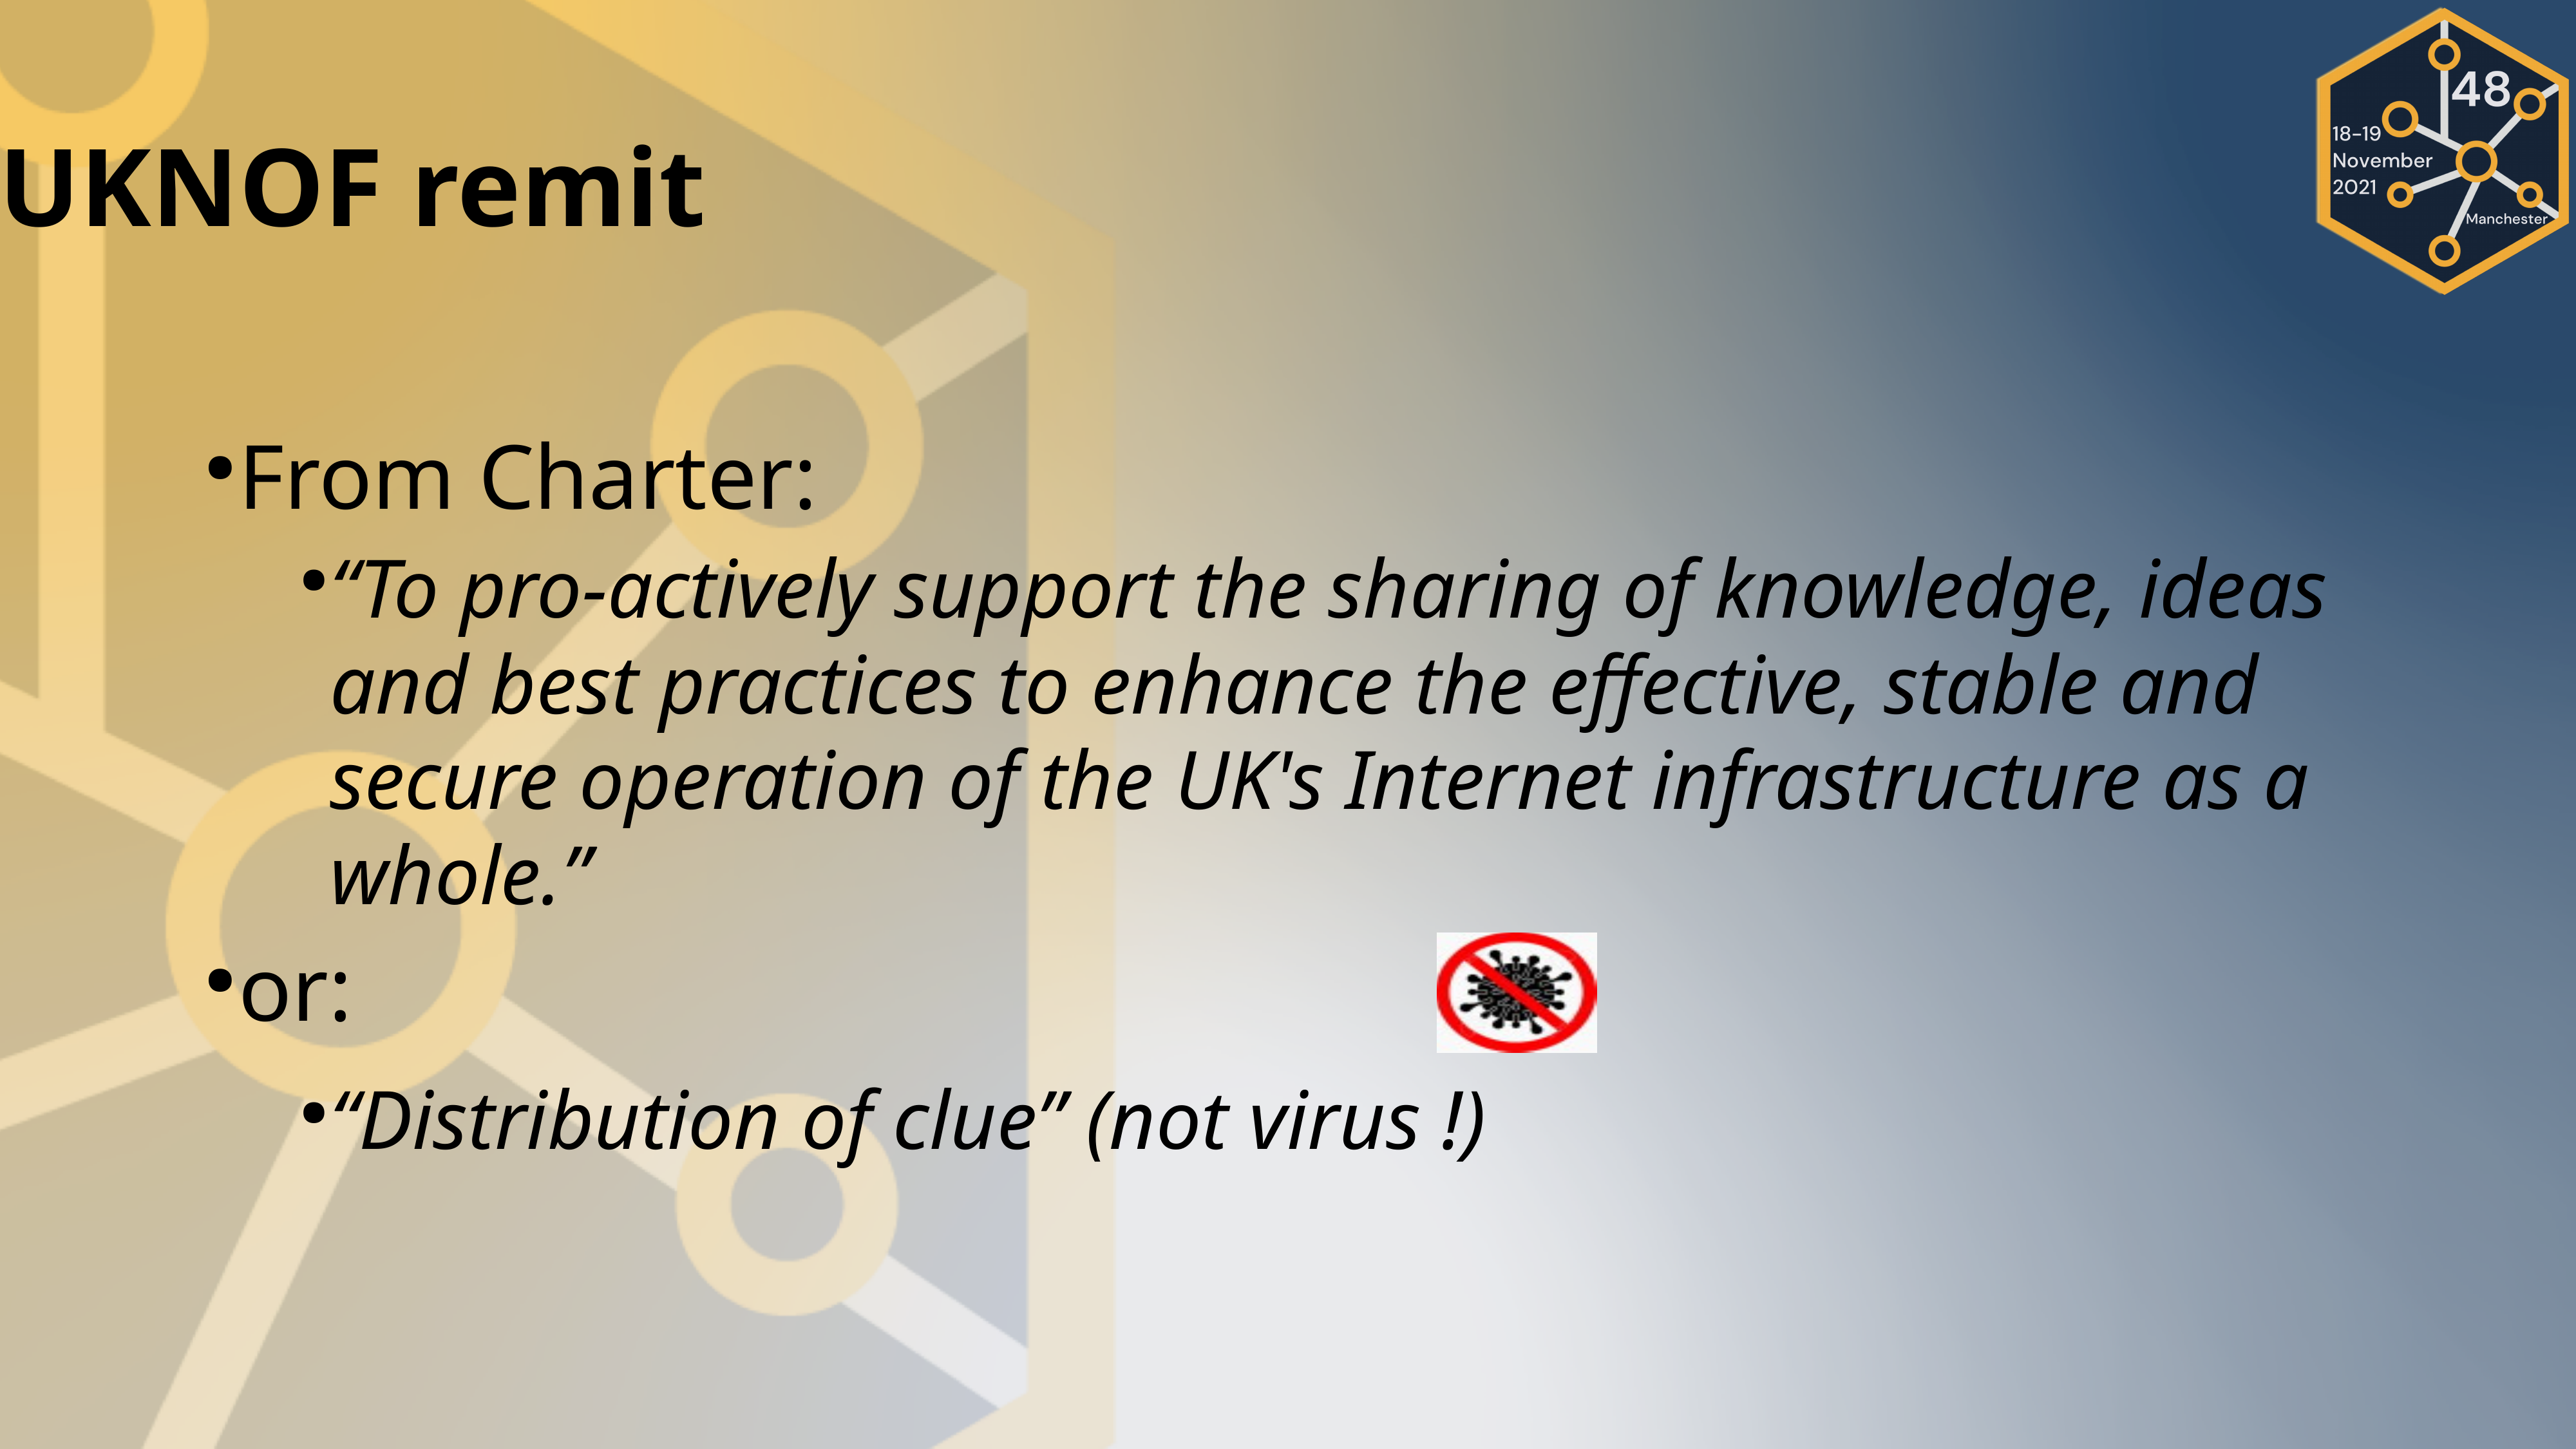

# UKNOF remit
From Charter:
“To pro-actively support the sharing of knowledge, ideas and best practices to enhance the effective, stable and secure operation of the UK's Internet infrastructure as a whole.”
or:
“Distribution of clue” (not virus !)